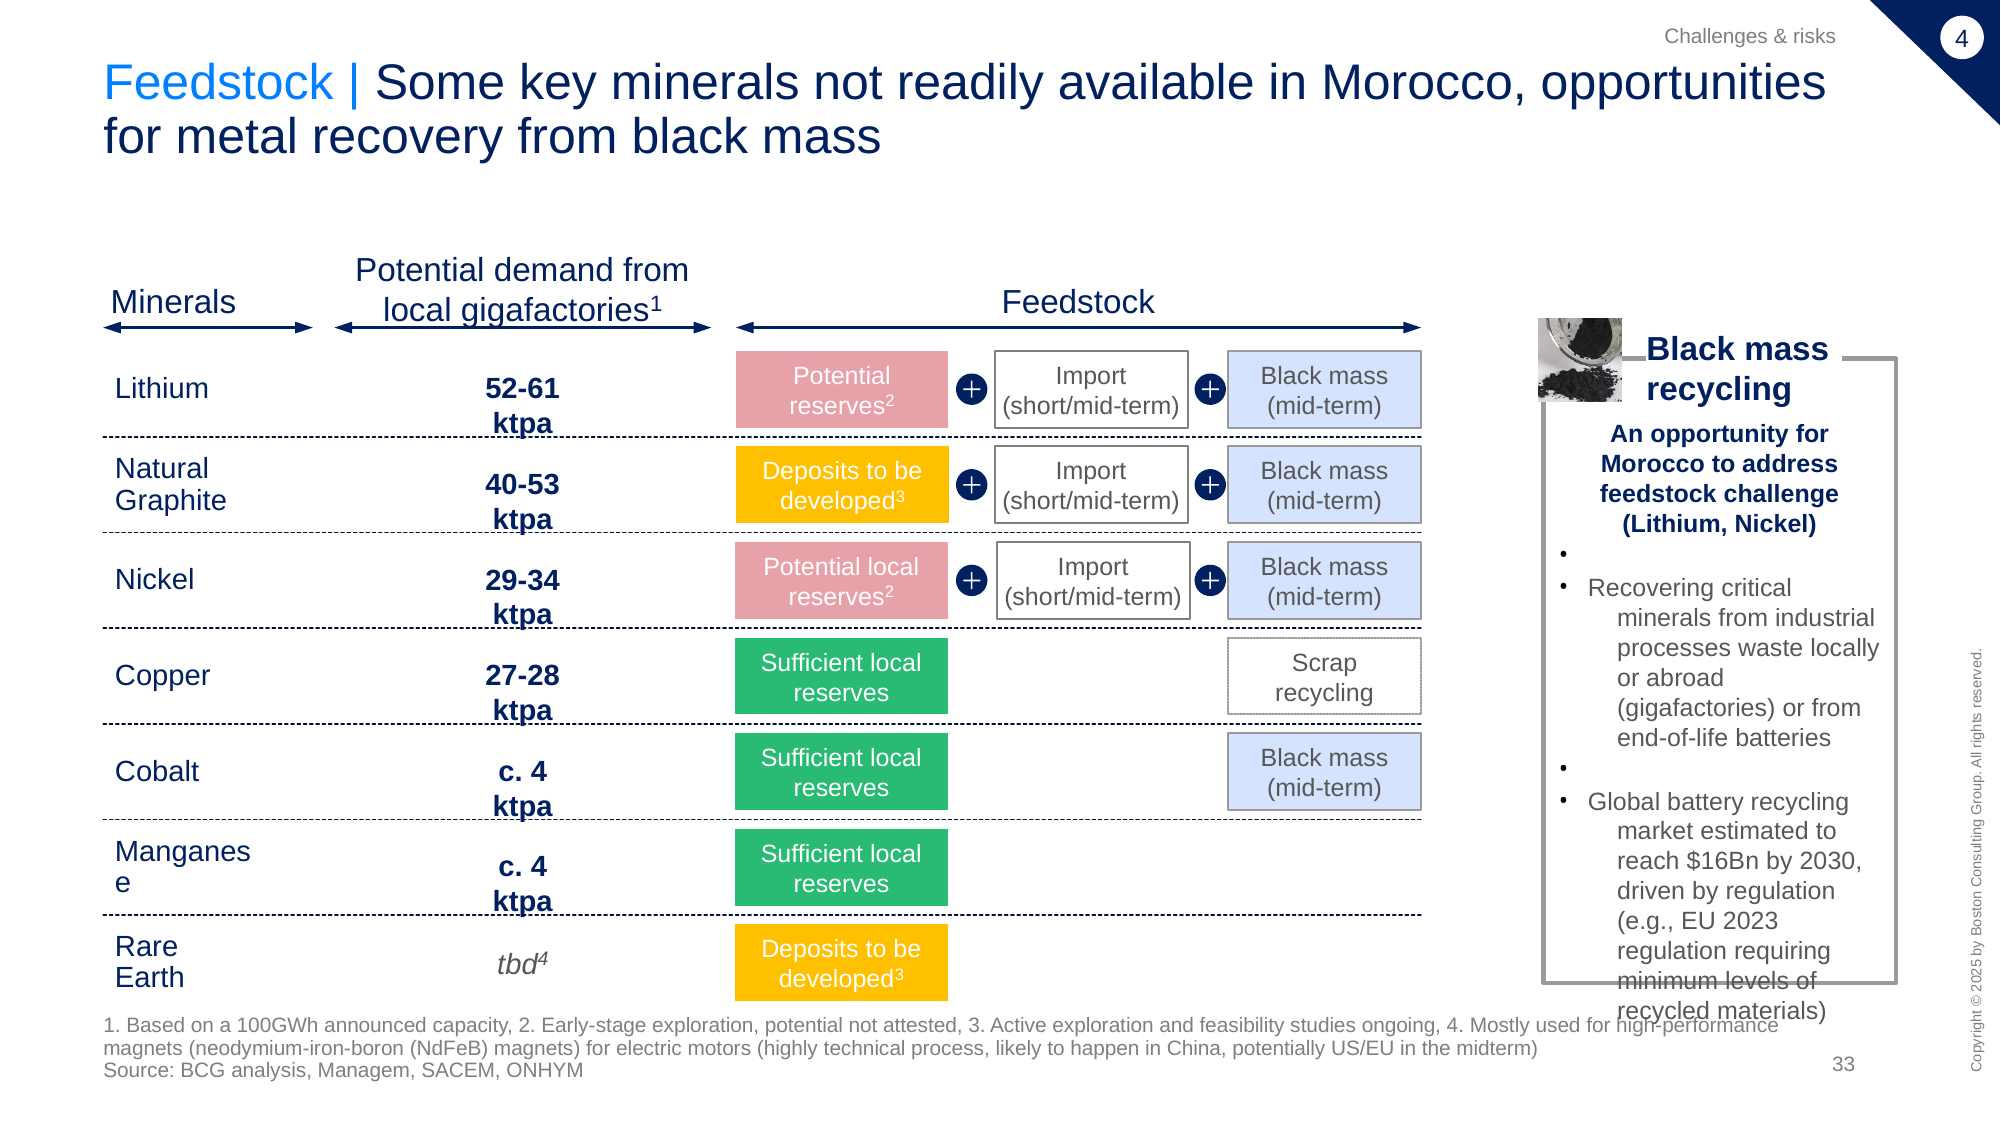

Challenges & risks
4
# Feedstock | Some key minerals not readily available in Morocco, opportunities for metal recovery from black mass
Minerals
Potential demand from local gigafactories1
Feedstock
Black mass recycling
52-61 ktpa
Potential reserves2
Import
(short/mid-term)
Black mass
(mid-term)
Lithium
An opportunity for Morocco to address feedstock challenge (Lithium, Nickel)
Recovering critical minerals from industrial processes waste locally or abroad (gigafactories) or from end-of-life batteries
Global battery recycling market estimated to reach $16Bn by 2030, driven by regulation (e.g., EU 2023 regulation requiring minimum levels of recycled materials)
40-53 ktpa
Deposits to be developed3
Import
(short/mid-term)
Black mass
(mid-term)
Natural Graphite
29-34 ktpa
Potential local reserves2
Import
(short/mid-term)
Black mass
(mid-term)
Nickel
27-28 ktpa
Sufficient local reserves
Scrap recycling
Copper
c. 4 ktpa
Sufficient local reserves
Black mass
(mid-term)
Cobalt
c. 4 ktpa
Sufficient local reserves
Manganese
tbd4
Deposits to be developed3
Rare Earth
1. Based on a 100GWh announced capacity, 2. Early-stage exploration, potential not attested, 3. Active exploration and feasibility studies ongoing, 4. Mostly used for high-performance magnets (neodymium-iron-boron (NdFeB) magnets) for electric motors (highly technical process, likely to happen in China, potentially US/EU in the midterm)
Source: BCG analysis, Managem, SACEM, ONHYM